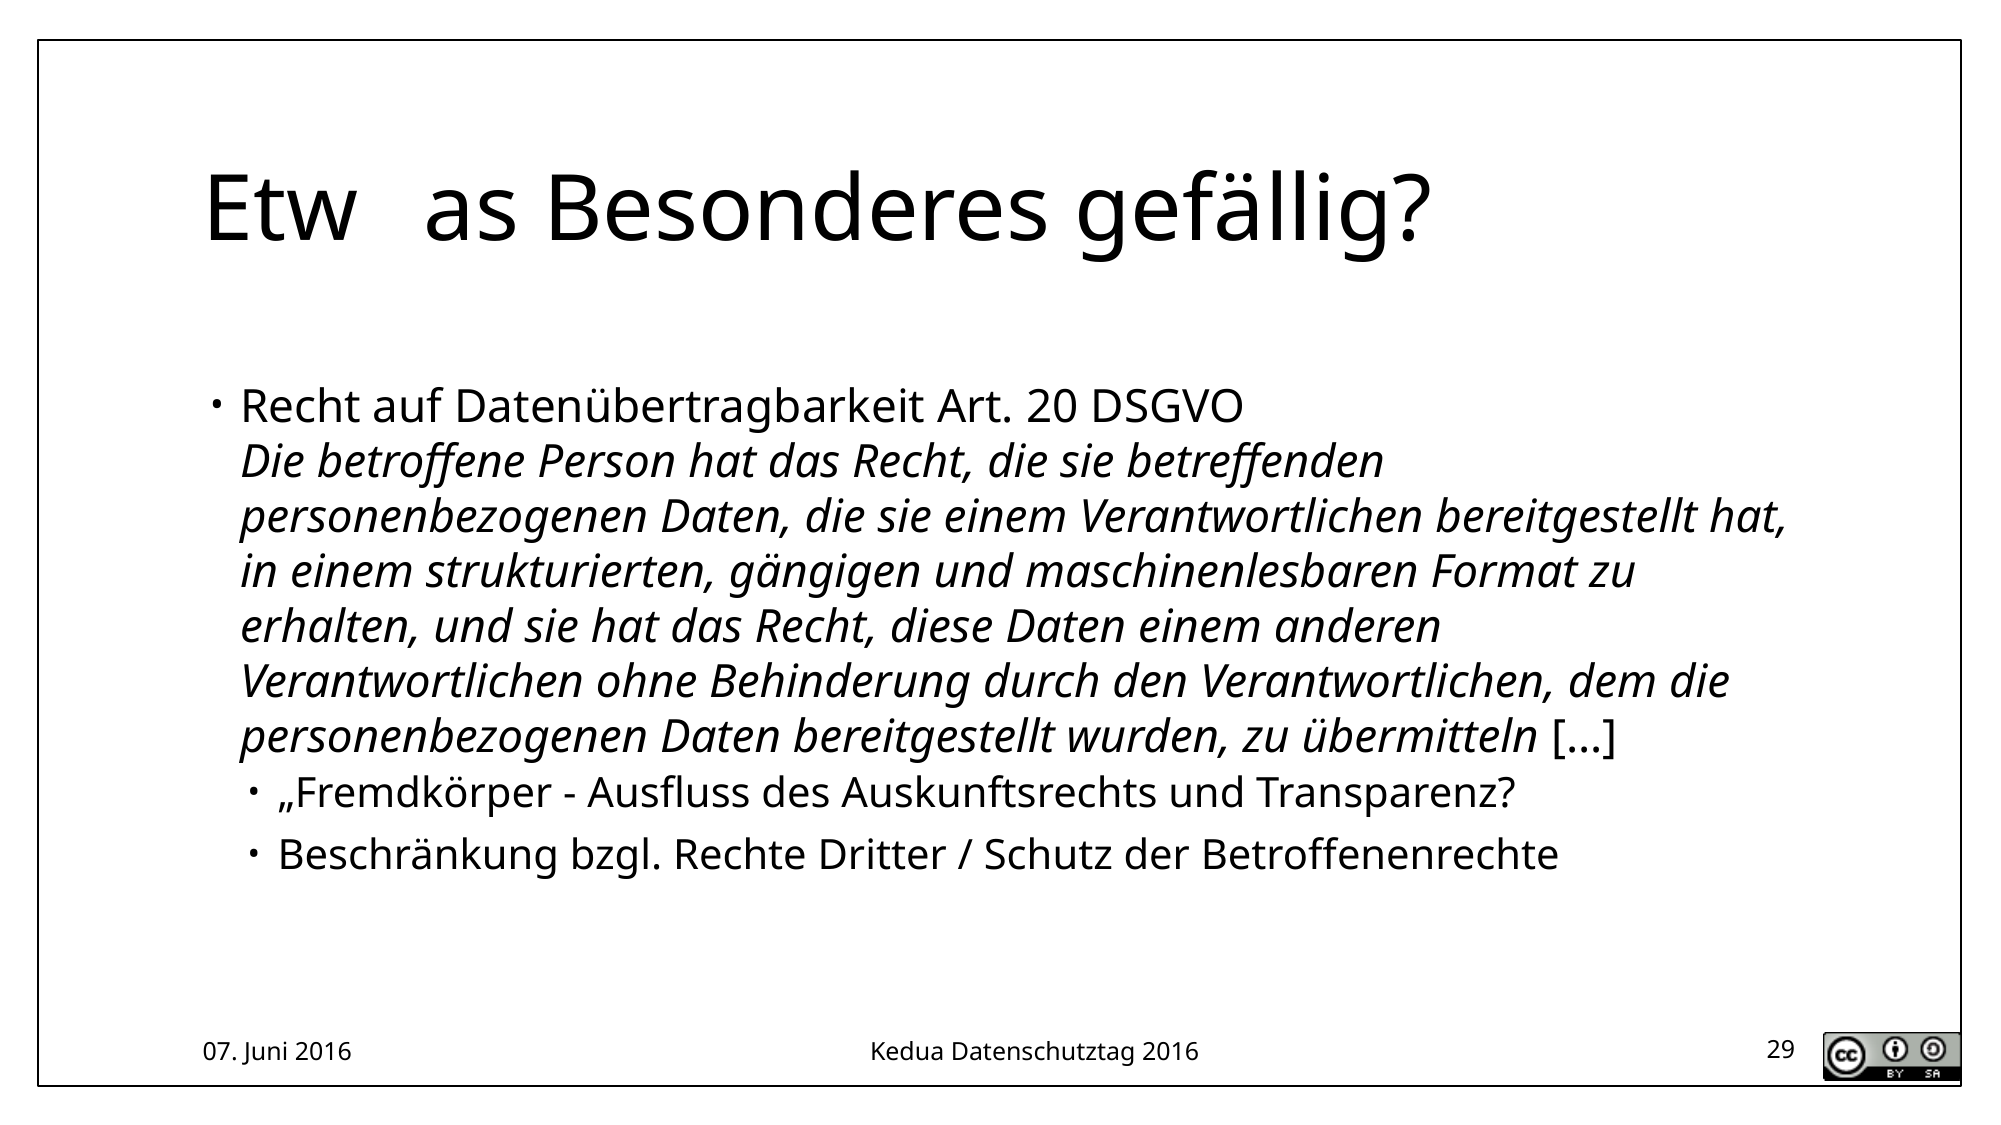

# Etw	as Besonderes gefällig?
Recht auf Datenübertragbarkeit Art. 20 DSGVO
Die betroffene Person hat das Recht, die sie betreffenden personenbezogenen Daten, die sie einem Verantwortlichen bereitgestellt hat, in einem strukturierten, gängigen und maschinenlesbaren Format zu erhalten, und sie hat das Recht, diese Daten einem anderen Verantwortlichen ohne Behinderung durch den Verantwortlichen, dem die personenbezogenen Daten bereitgestellt wurden, zu übermitteln […]
„Fremdkörper - Ausfluss des Auskunftsrechts und Transparenz?
Beschränkung bzgl. Rechte Dritter / Schutz der Betroffenenrechte
07. Juni 2016
Kedua Datenschutztag 2016